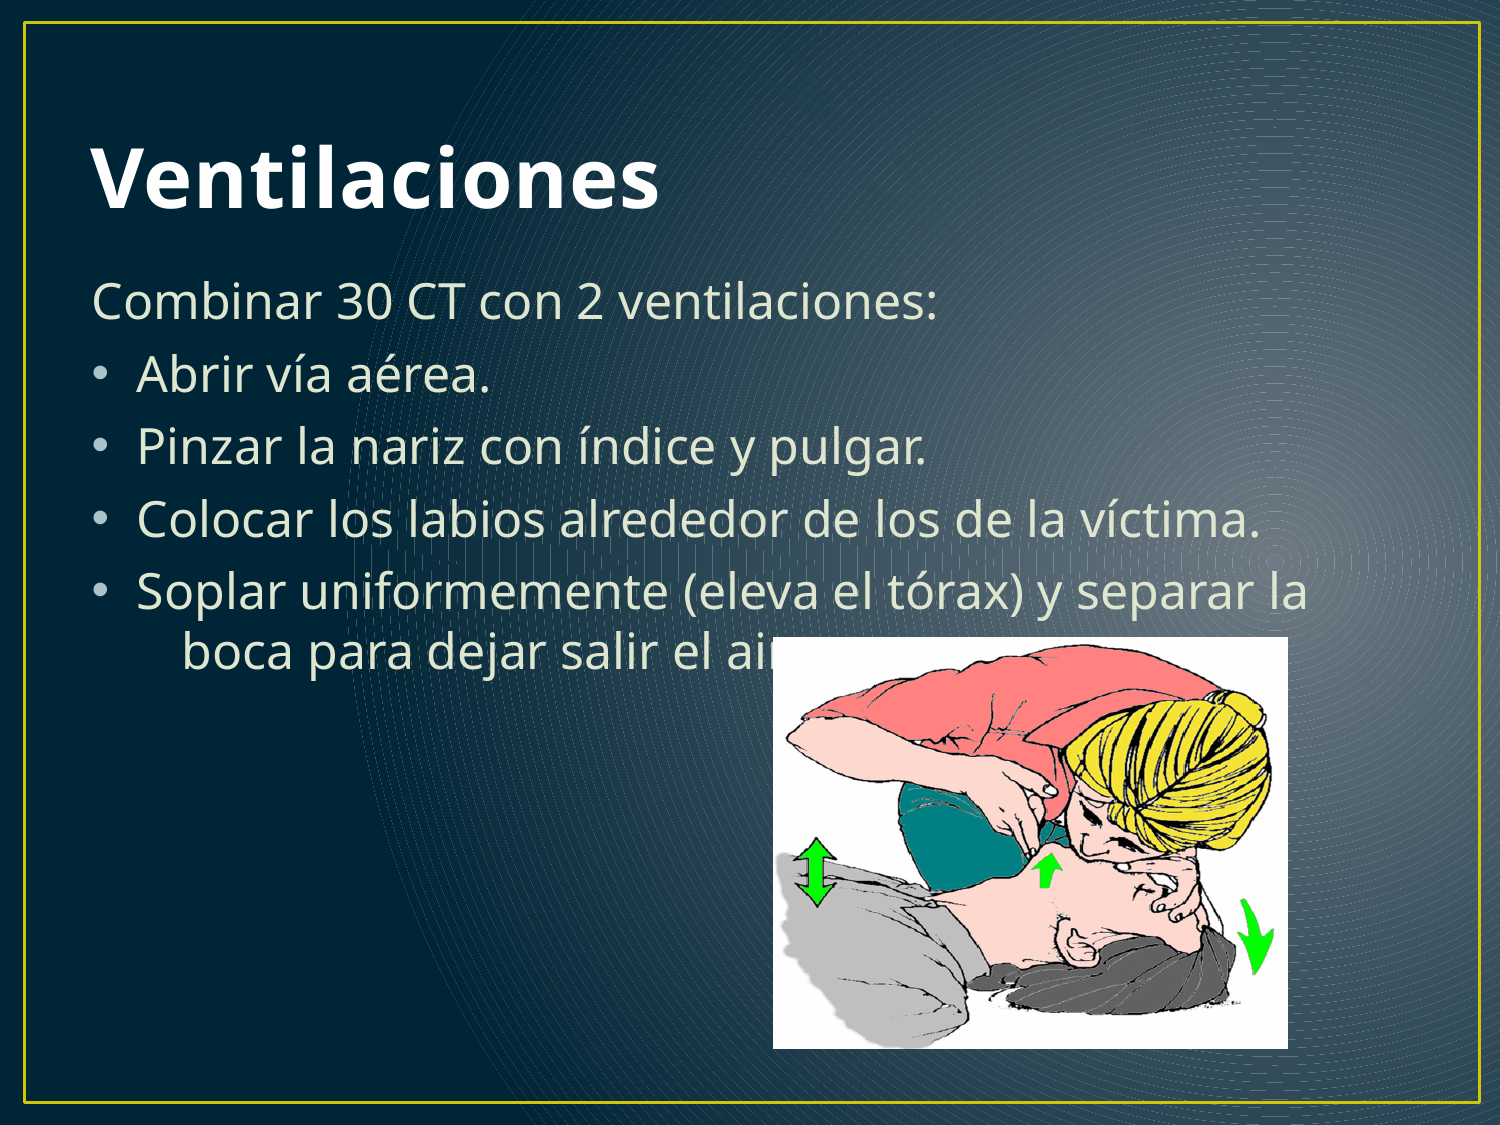

# Ventilaciones
Combinar 30 CT con 2 ventilaciones:
Abrir vía aérea.
Pinzar la nariz con índice y pulgar.
Colocar los labios alrededor de los de la víctima.
Soplar uniformemente (eleva el tórax) y separar la boca para dejar salir el aire.